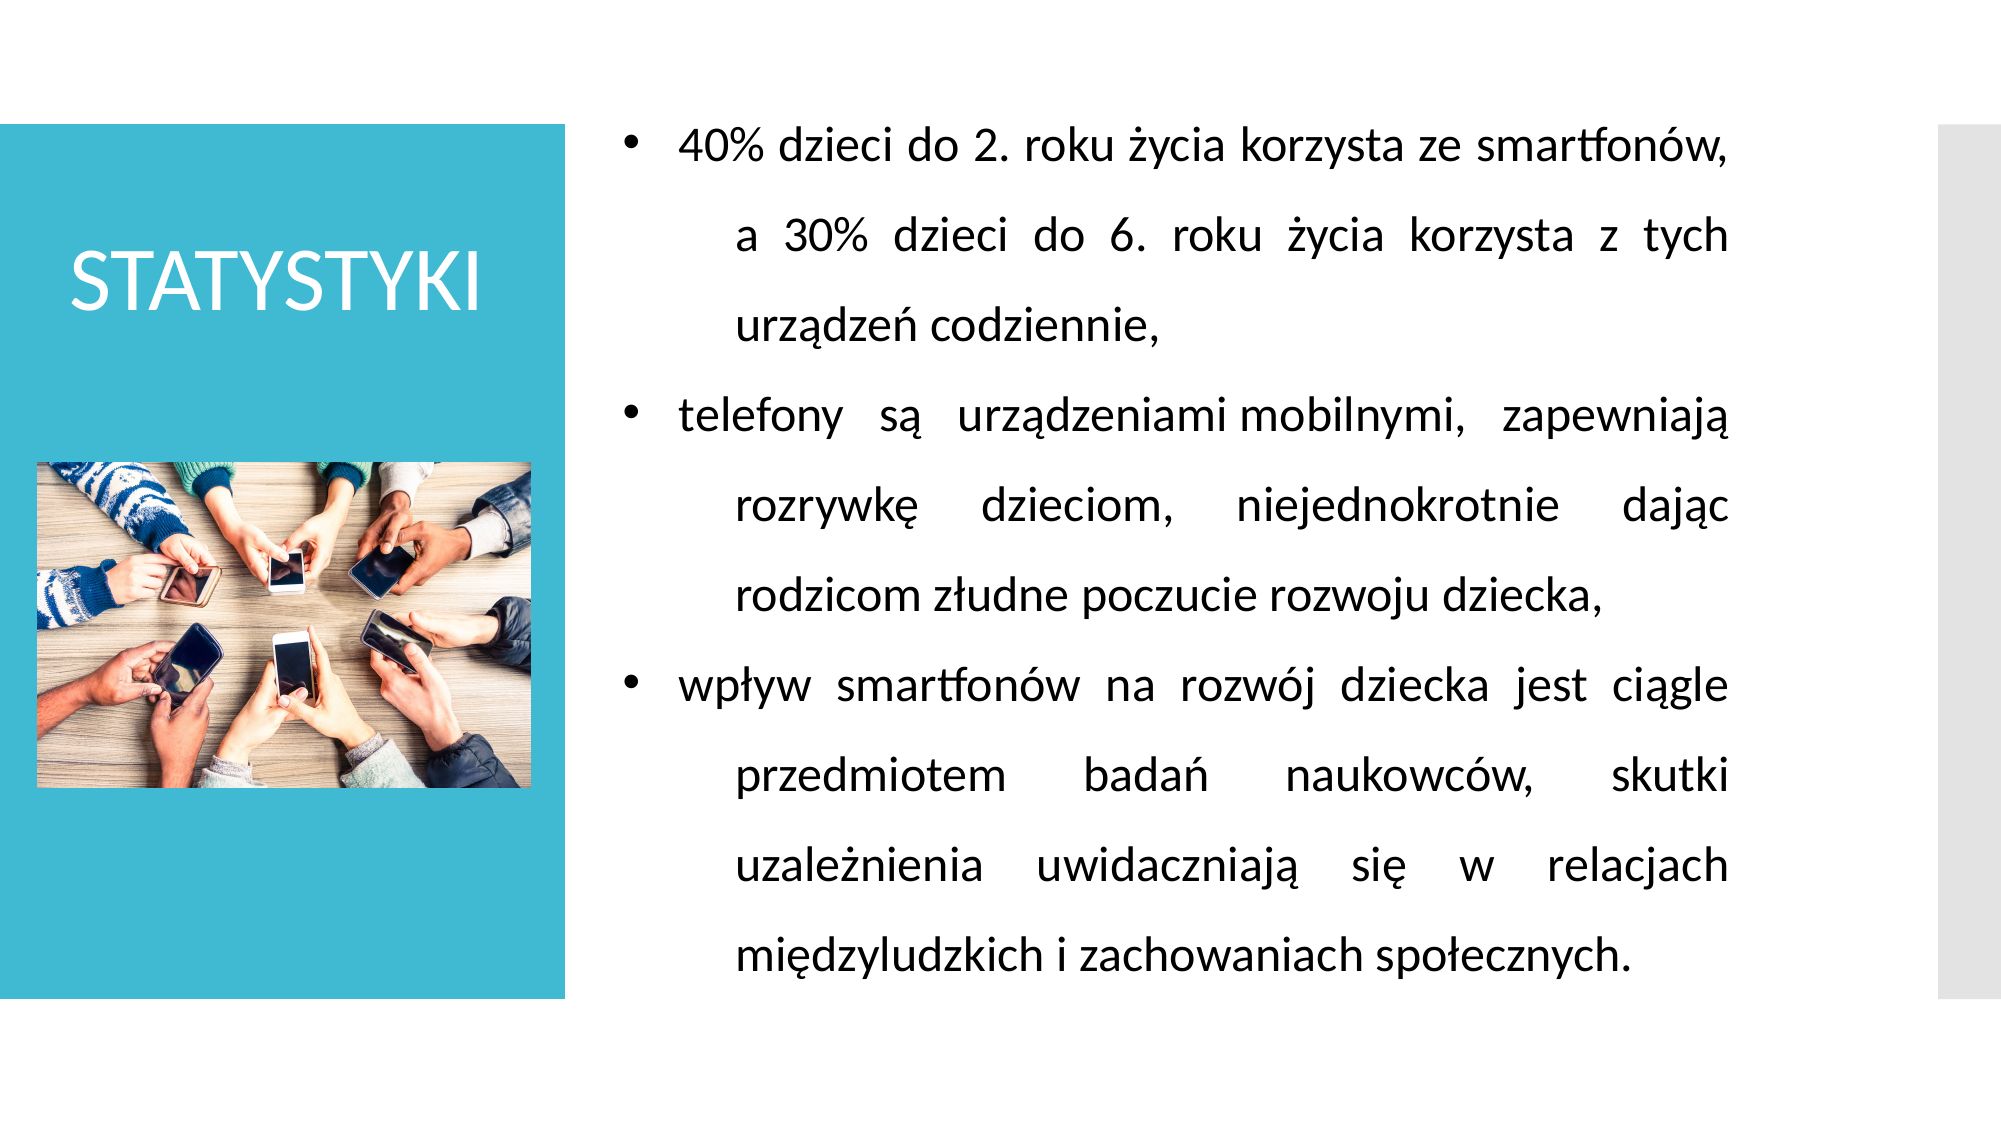

40% dzieci do 2. roku życia korzysta ze smartfonów, a 30% dzieci do 6. roku życia korzysta z tych urządzeń codziennie,
telefony są urządzeniami mobilnymi, zapewniają rozrywkę dzieciom, niejednokrotnie dając rodzicom złudne poczucie rozwoju dziecka,
wpływ smartfonów na rozwój dziecka jest ciągle przedmiotem badań naukowców, skutki uzależnienia uwidaczniają się w relacjach międzyludzkich i zachowaniach społecznych.
STATYSTYKI